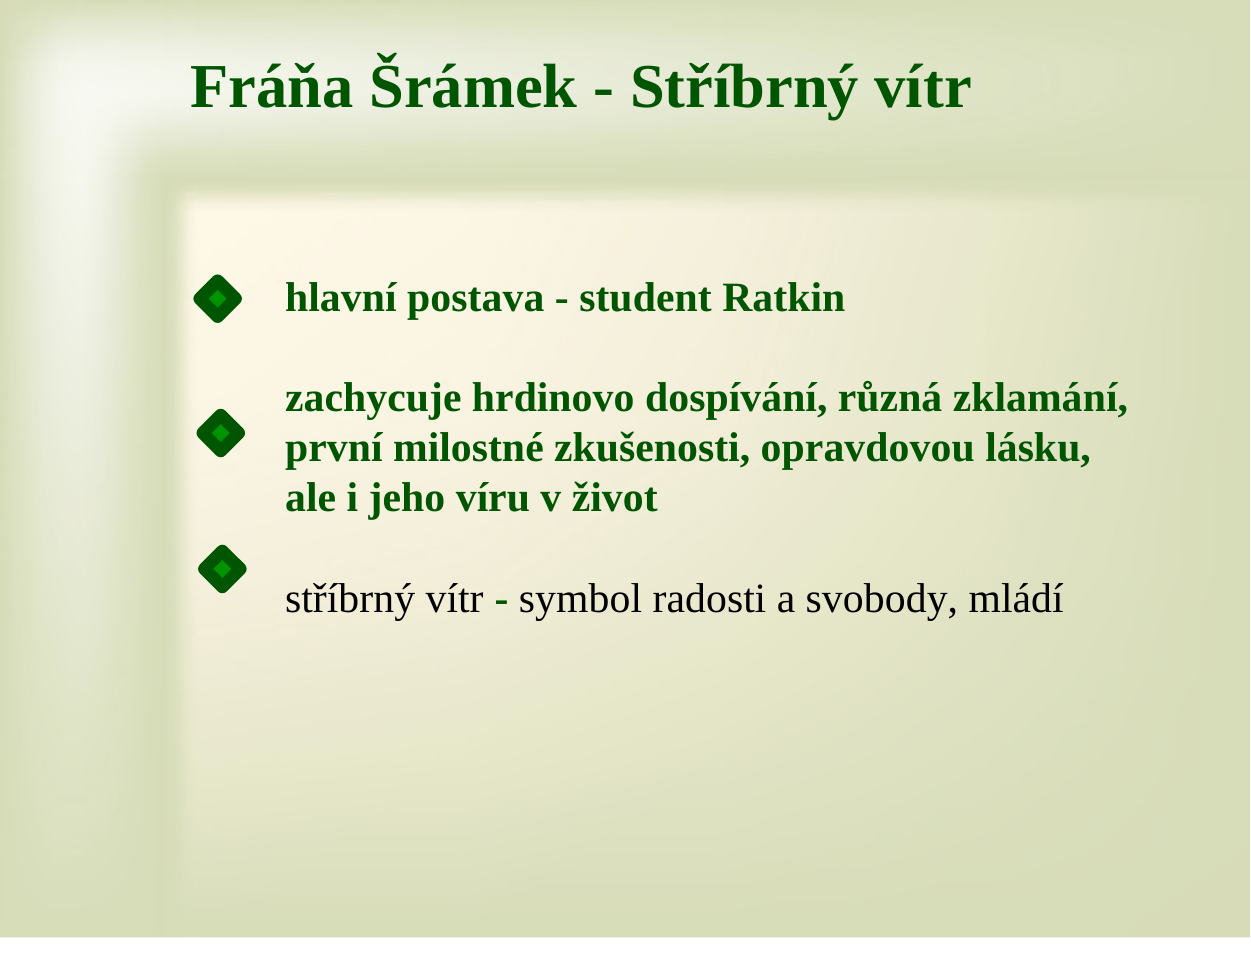

Fráňa Šrámek - Stříbrný vítr
hlavní postava - student Ratkin
zachycuje hrdinovo dospívání, různá zklamání, první milostné zkušenosti, opravdovou lásku, ale i jeho víru v život
stříbrný vítr - symbol radosti a svobody, mládí